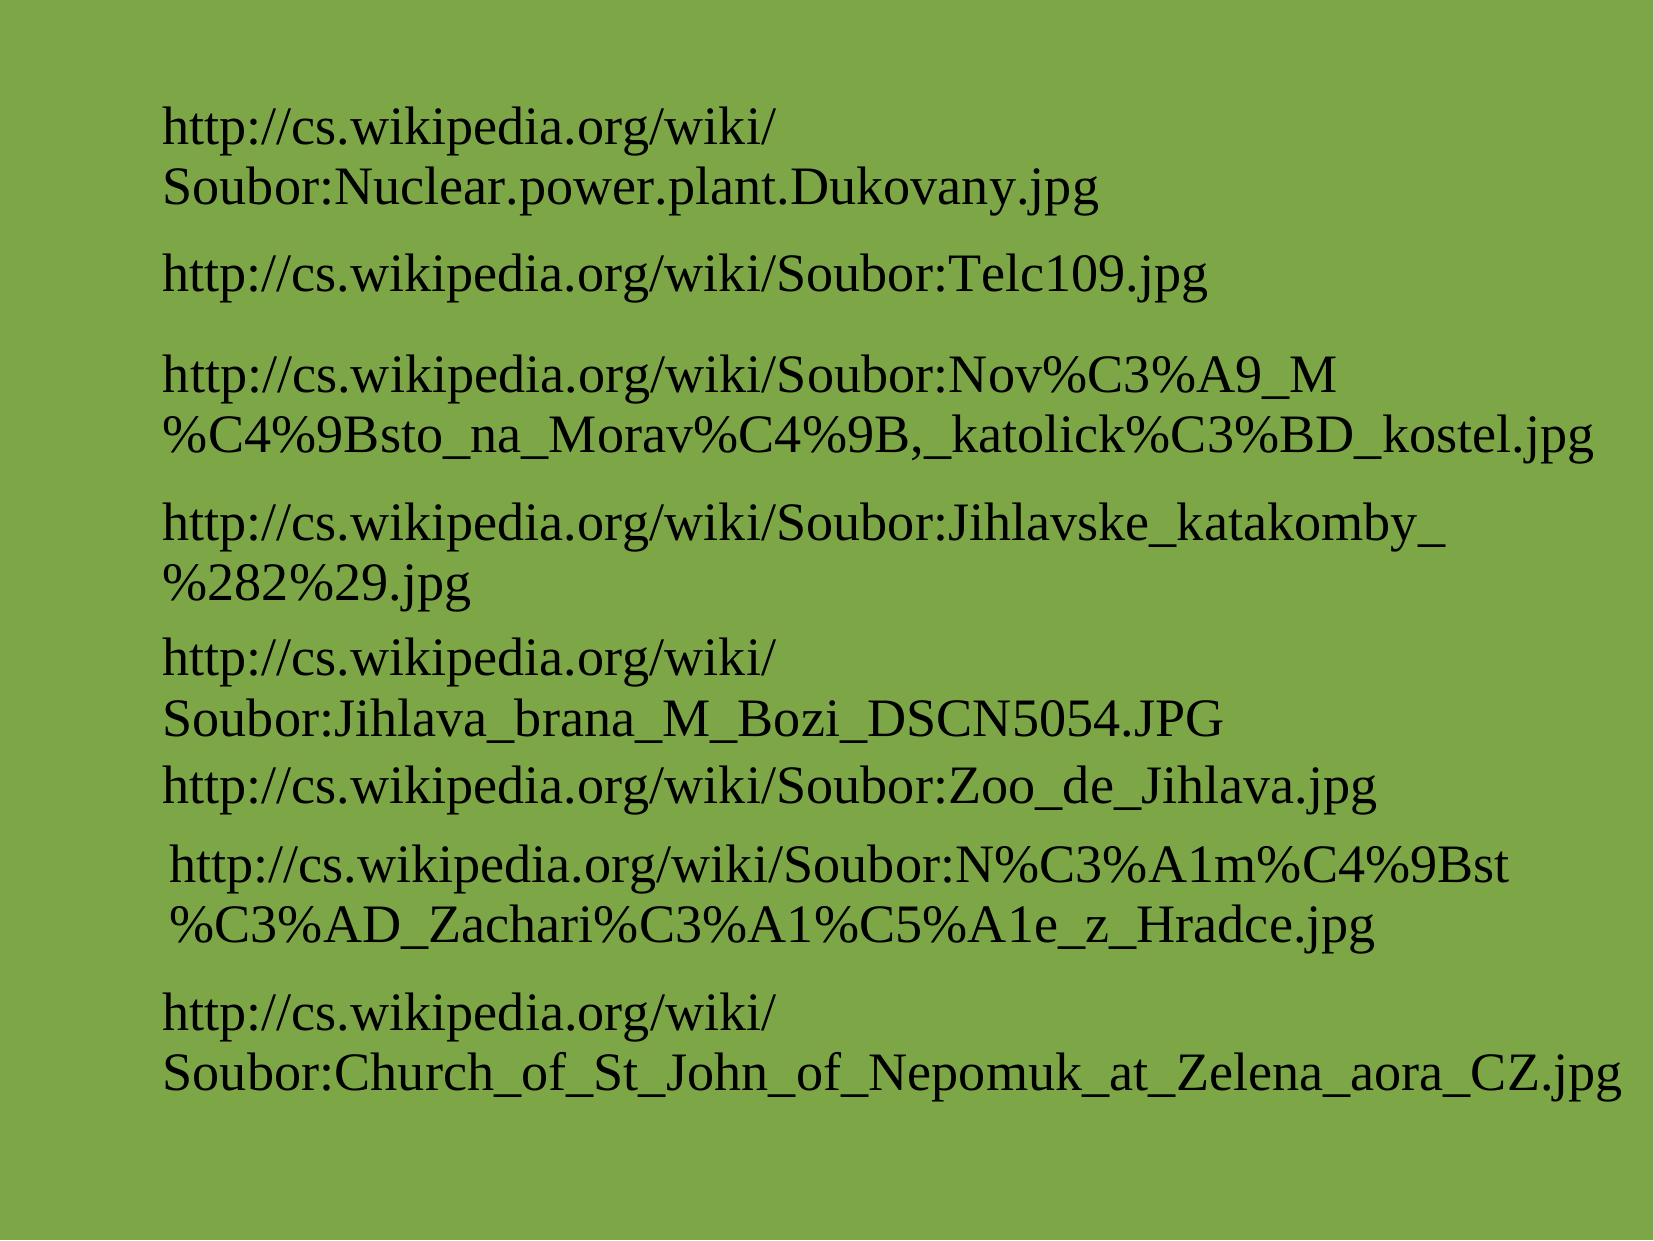

http://cs.wikipedia.org/wiki/Soubor:Nuclear.power.plant.Dukovany.jpg
http://cs.wikipedia.org/wiki/Soubor:Telc109.jpg
http://cs.wikipedia.org/wiki/Soubor:Nov%C3%A9_M%C4%9Bsto_na_Morav%C4%9B,_katolick%C3%BD_kostel.jpg
http://cs.wikipedia.org/wiki/Soubor:Jihlavske_katakomby_%282%29.jpg
http://cs.wikipedia.org/wiki/Soubor:Jihlava_brana_M_Bozi_DSCN5054.JPG
http://cs.wikipedia.org/wiki/Soubor:Zoo_de_Jihlava.jpg
http://cs.wikipedia.org/wiki/Soubor:N%C3%A1m%C4%9Bst%C3%AD_Zachari%C3%A1%C5%A1e_z_Hradce.jpg
http://cs.wikipedia.org/wiki/Soubor:Church_of_St_John_of_Nepomuk_at_Zelena_aora_CZ.jpg